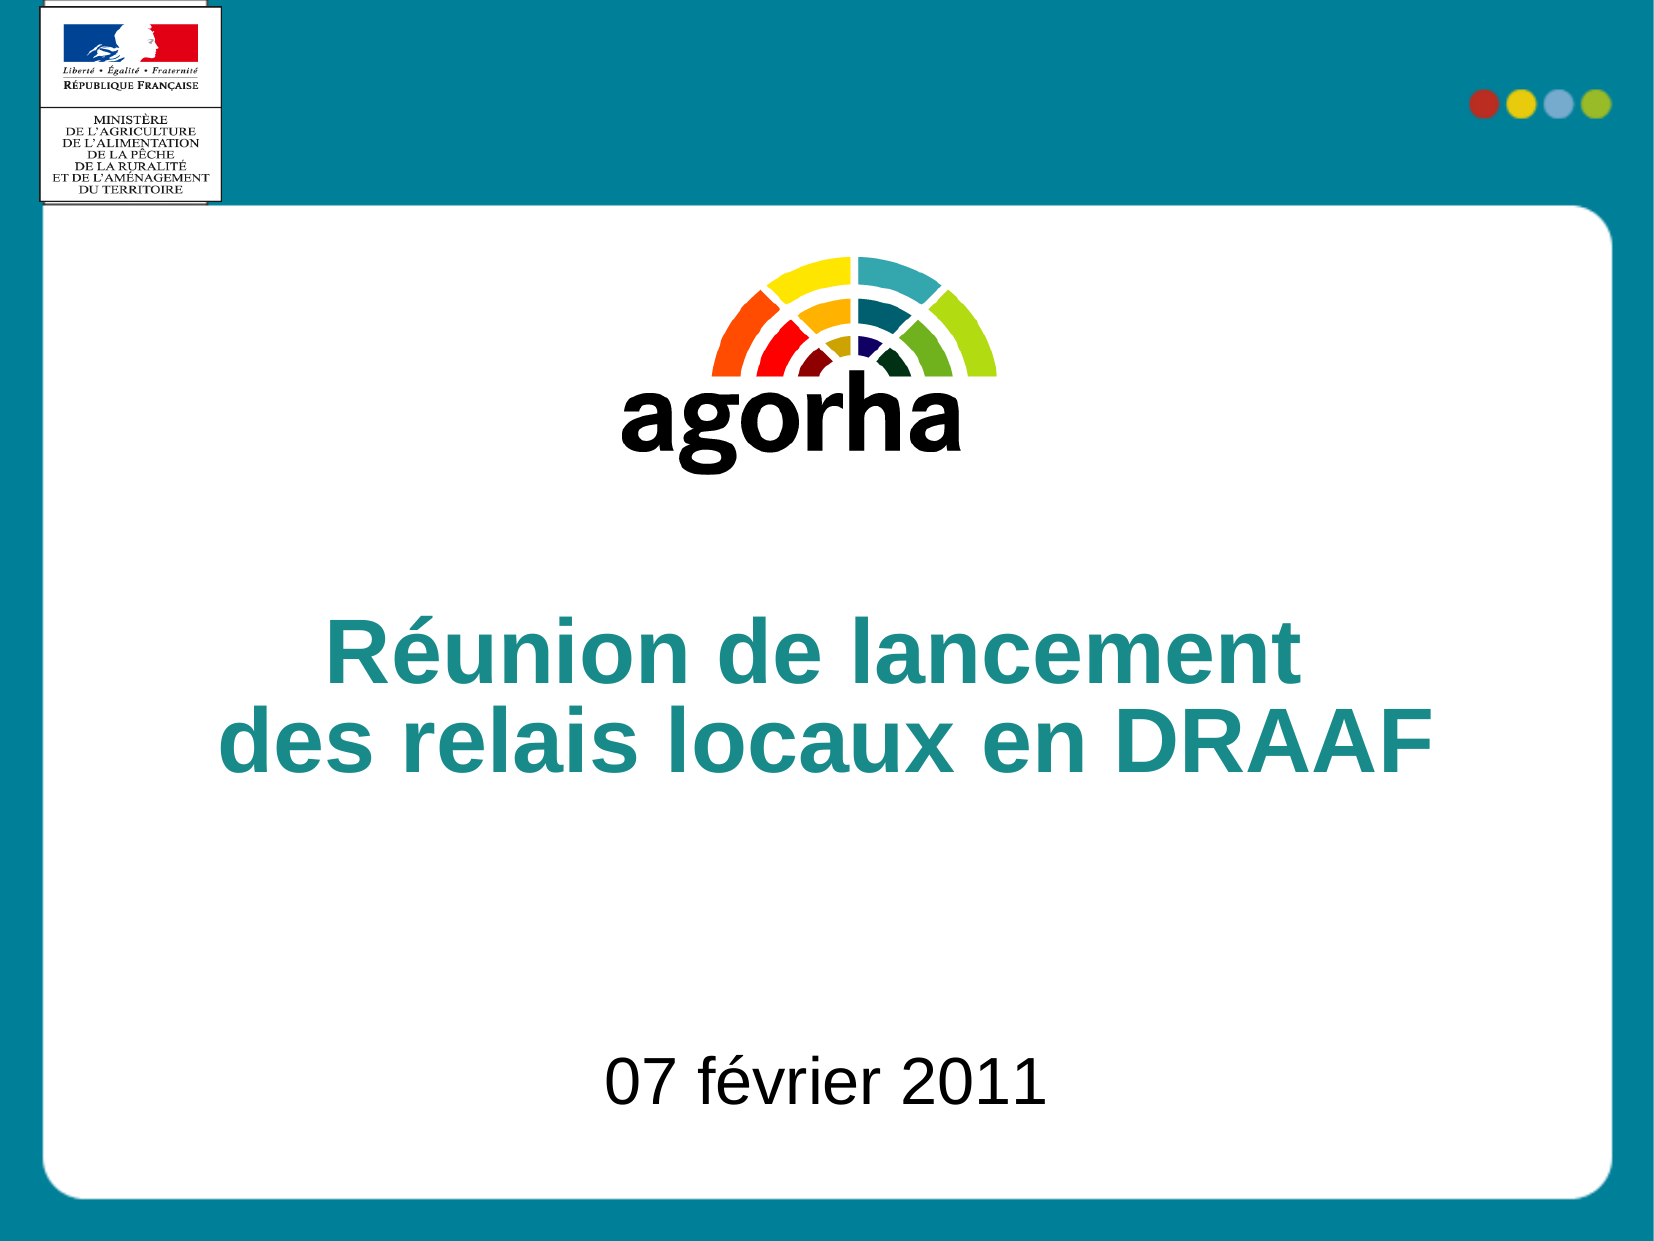

# Réunion de lancement des relais locaux en DRAAF
07 février 2011